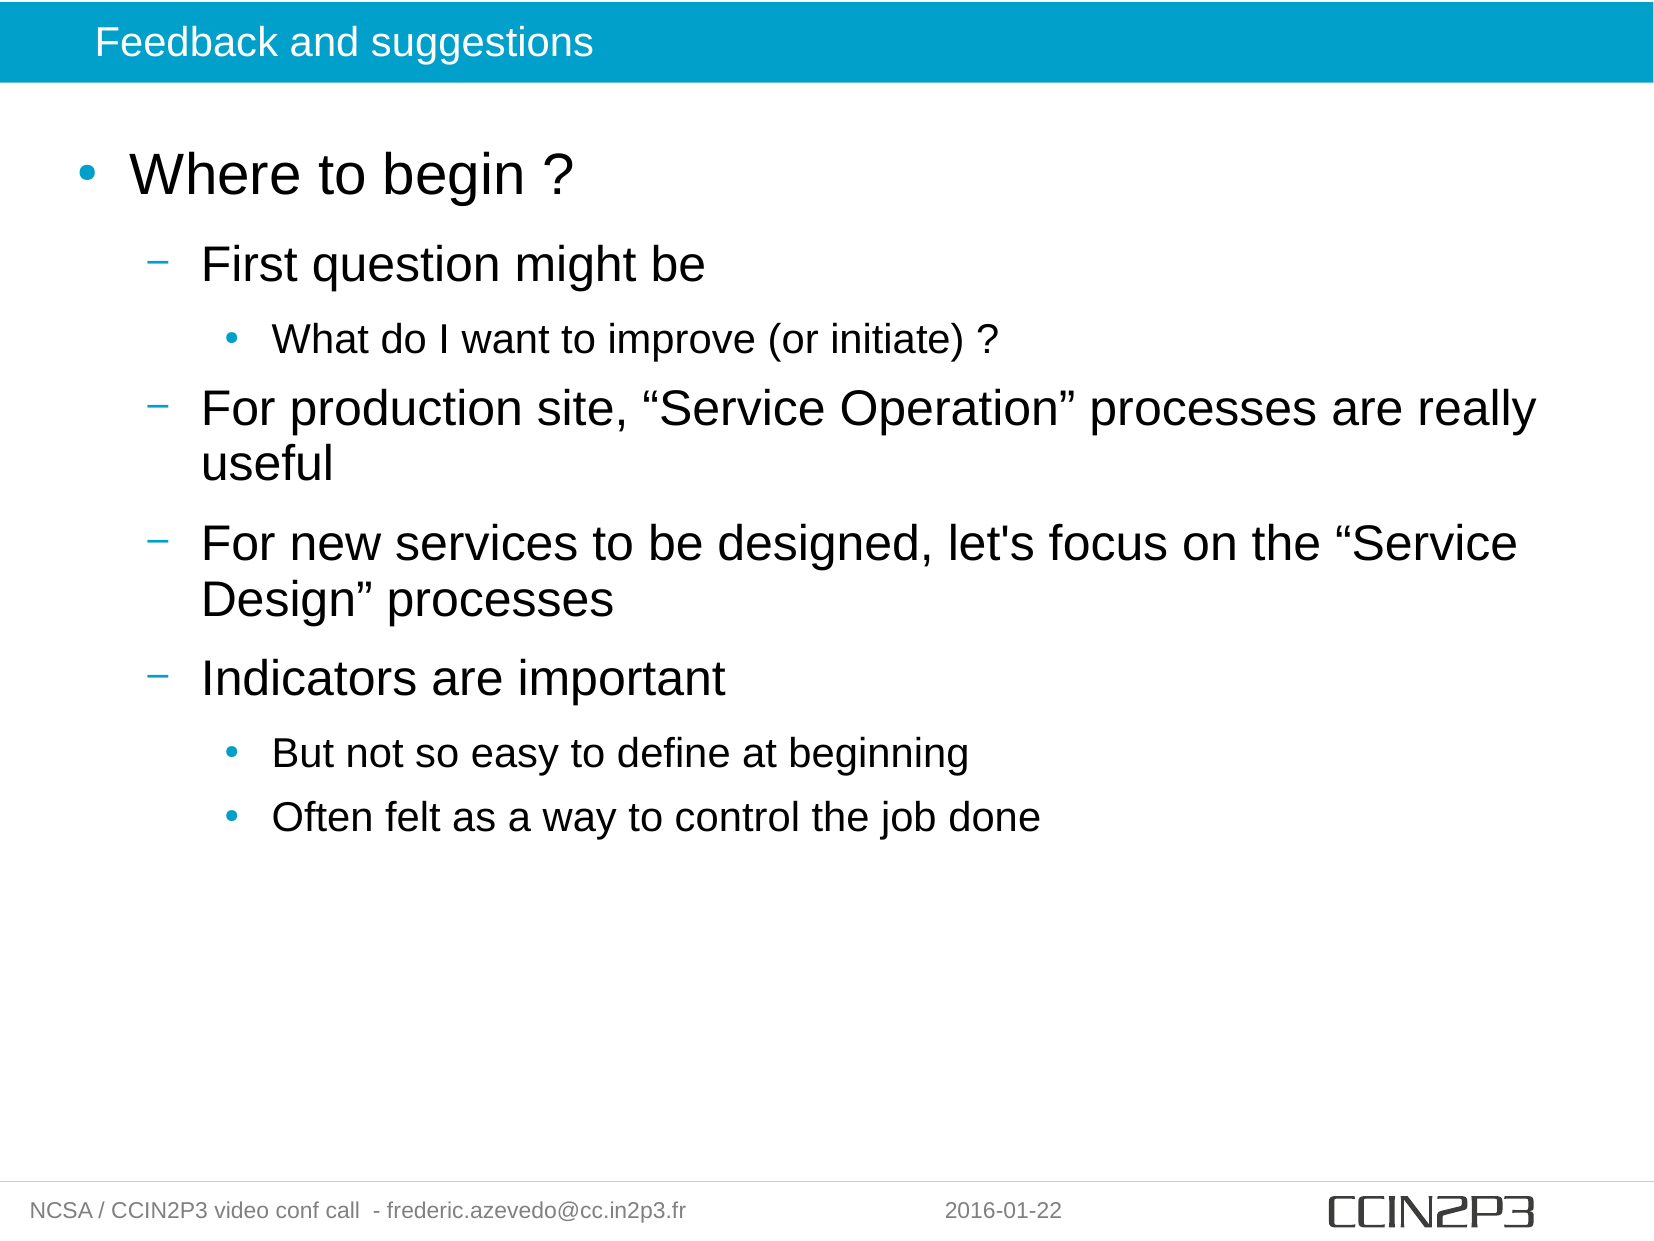

# Feedback and suggestions
Where to begin ?
First question might be
What do I want to improve (or initiate) ?
For production site, “Service Operation” processes are really useful
For new services to be designed, let's focus on the “Service Design” processes
Indicators are important
But not so easy to define at beginning
Often felt as a way to control the job done
NCSA / CCIN2P3 video conf call - frederic.azevedo@cc.in2p3.fr
2016-01-22